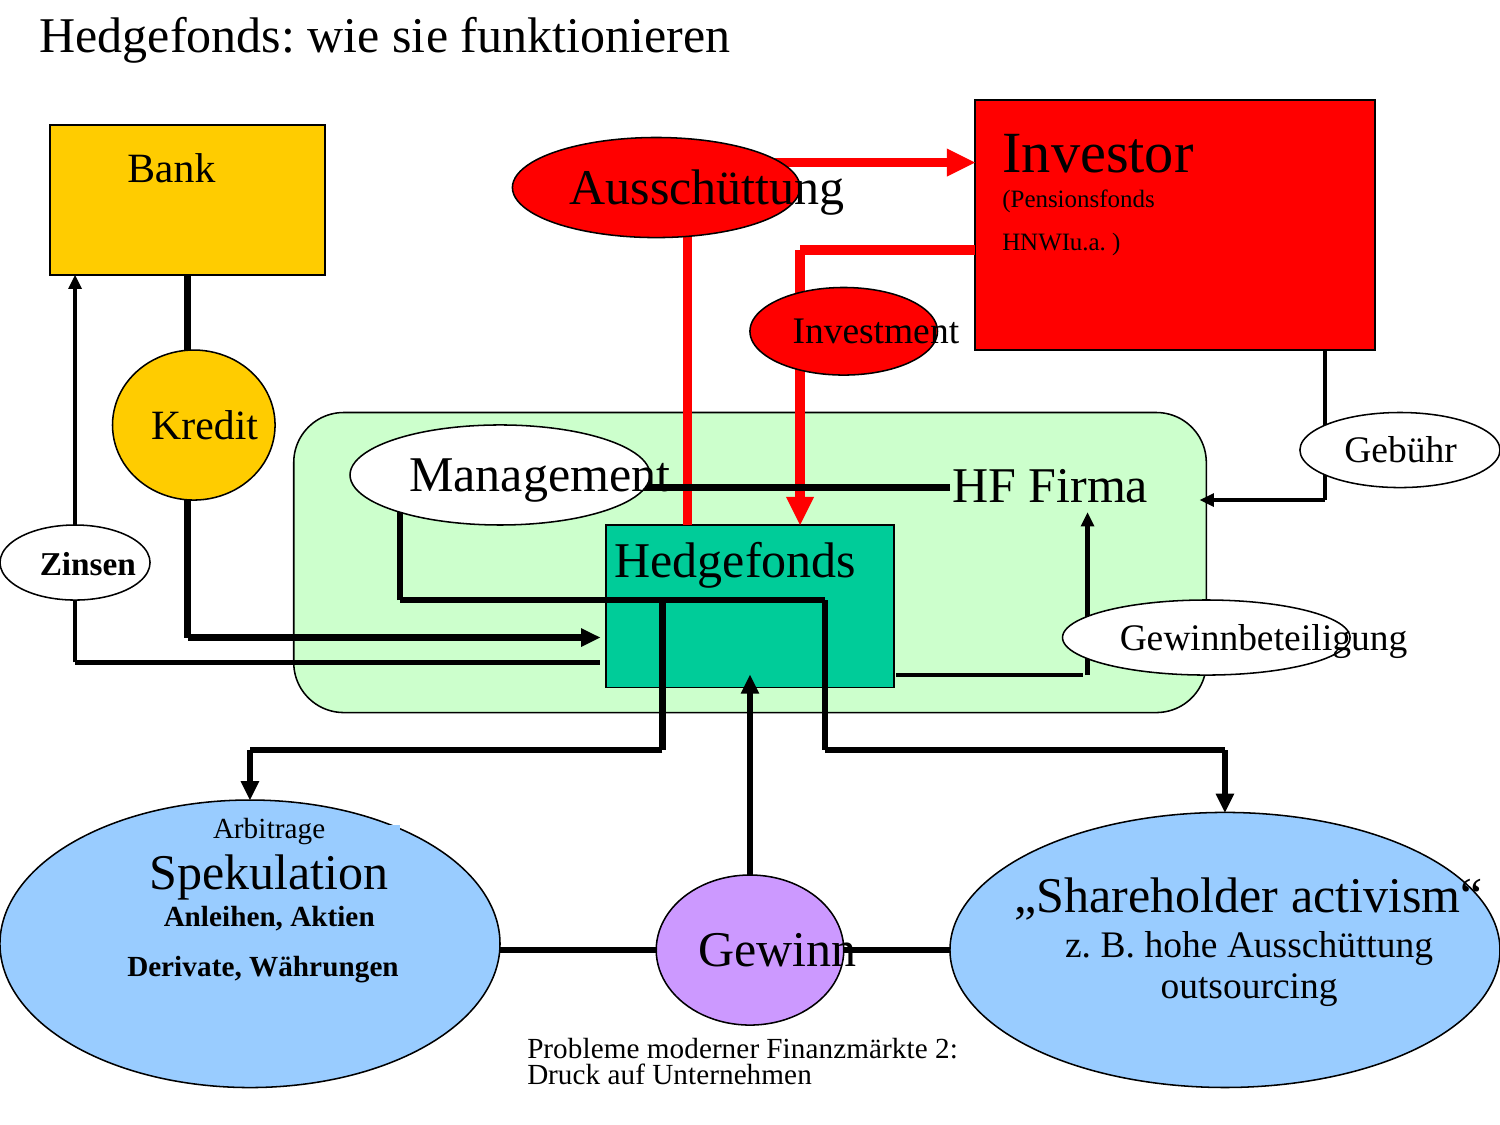

Hedgefonds: wie sie funktionieren
Investor (Pensionsfonds
HNWIu.a. )
Bank
Ausschüttung
Investment
Kredit
Gebühr
Management
HF Firma
Hedgefonds
Zinsen
Gewinnbeteiligung
Arbitrage
Spekulation
Anleihen, Aktien
Derivate, Währungen
Gewinn
„Shareholder activism“
z. B. hohe Ausschüttung
outsourcing
Probleme moderner Finanzmärkte 2: Druck auf Unternehmen
66